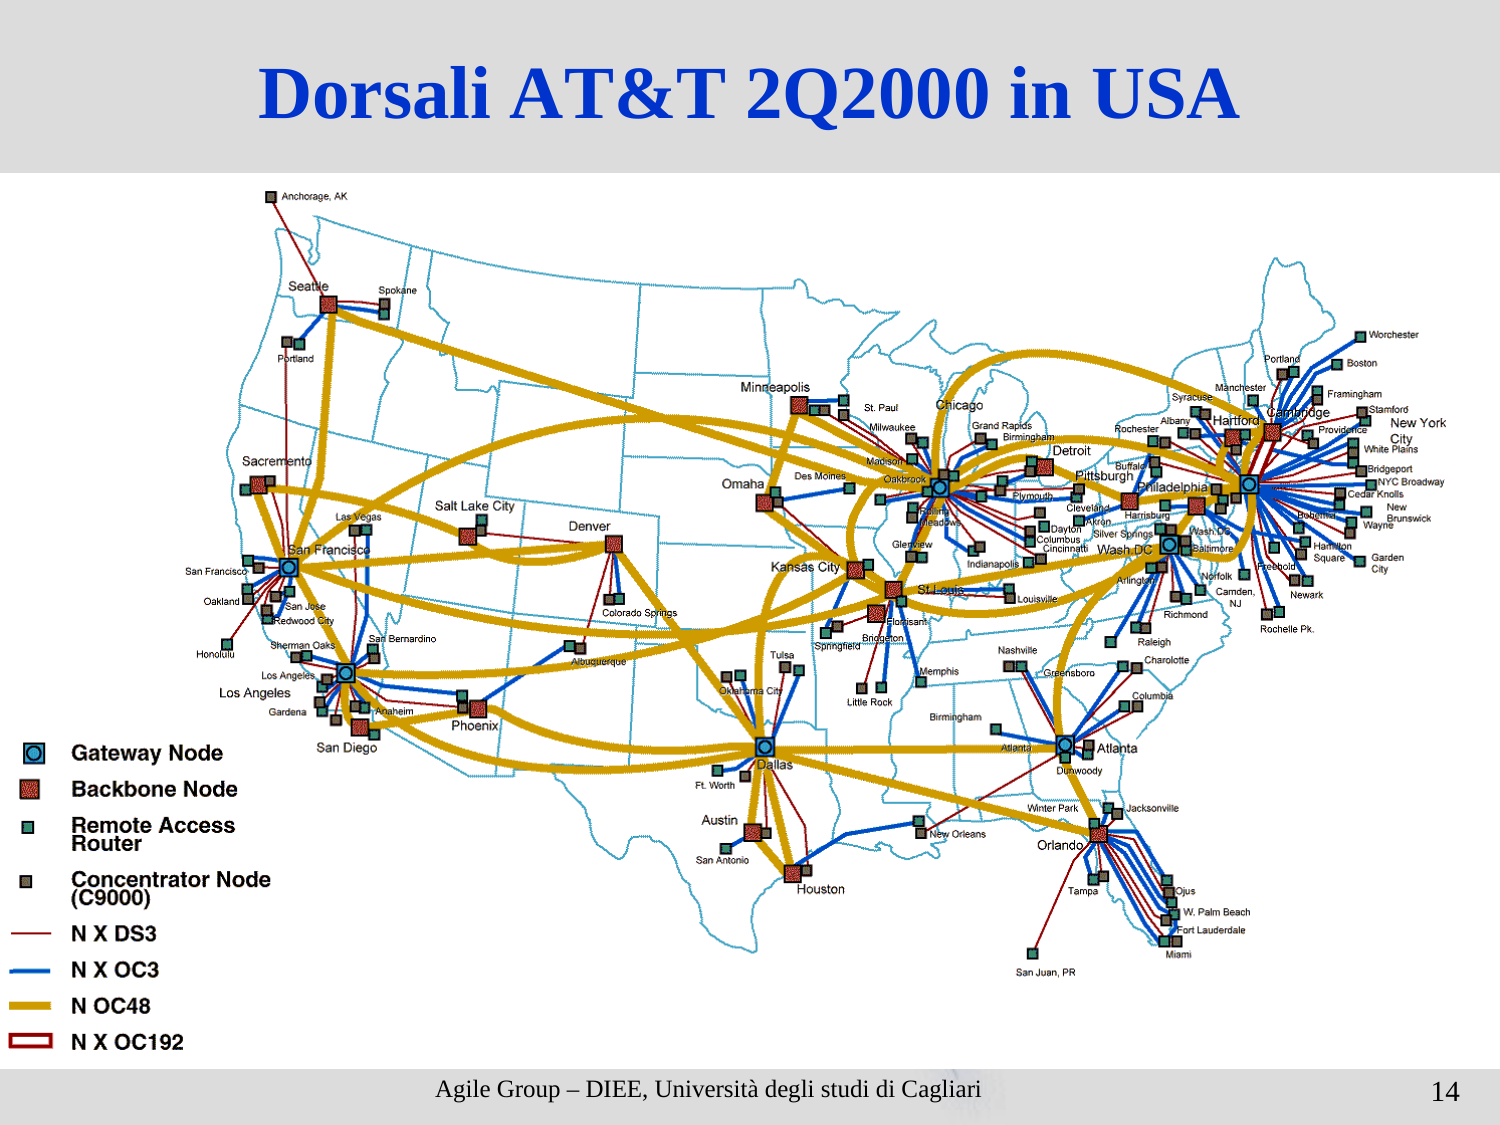

# Dorsali AT&T 2Q2000 in USA
14